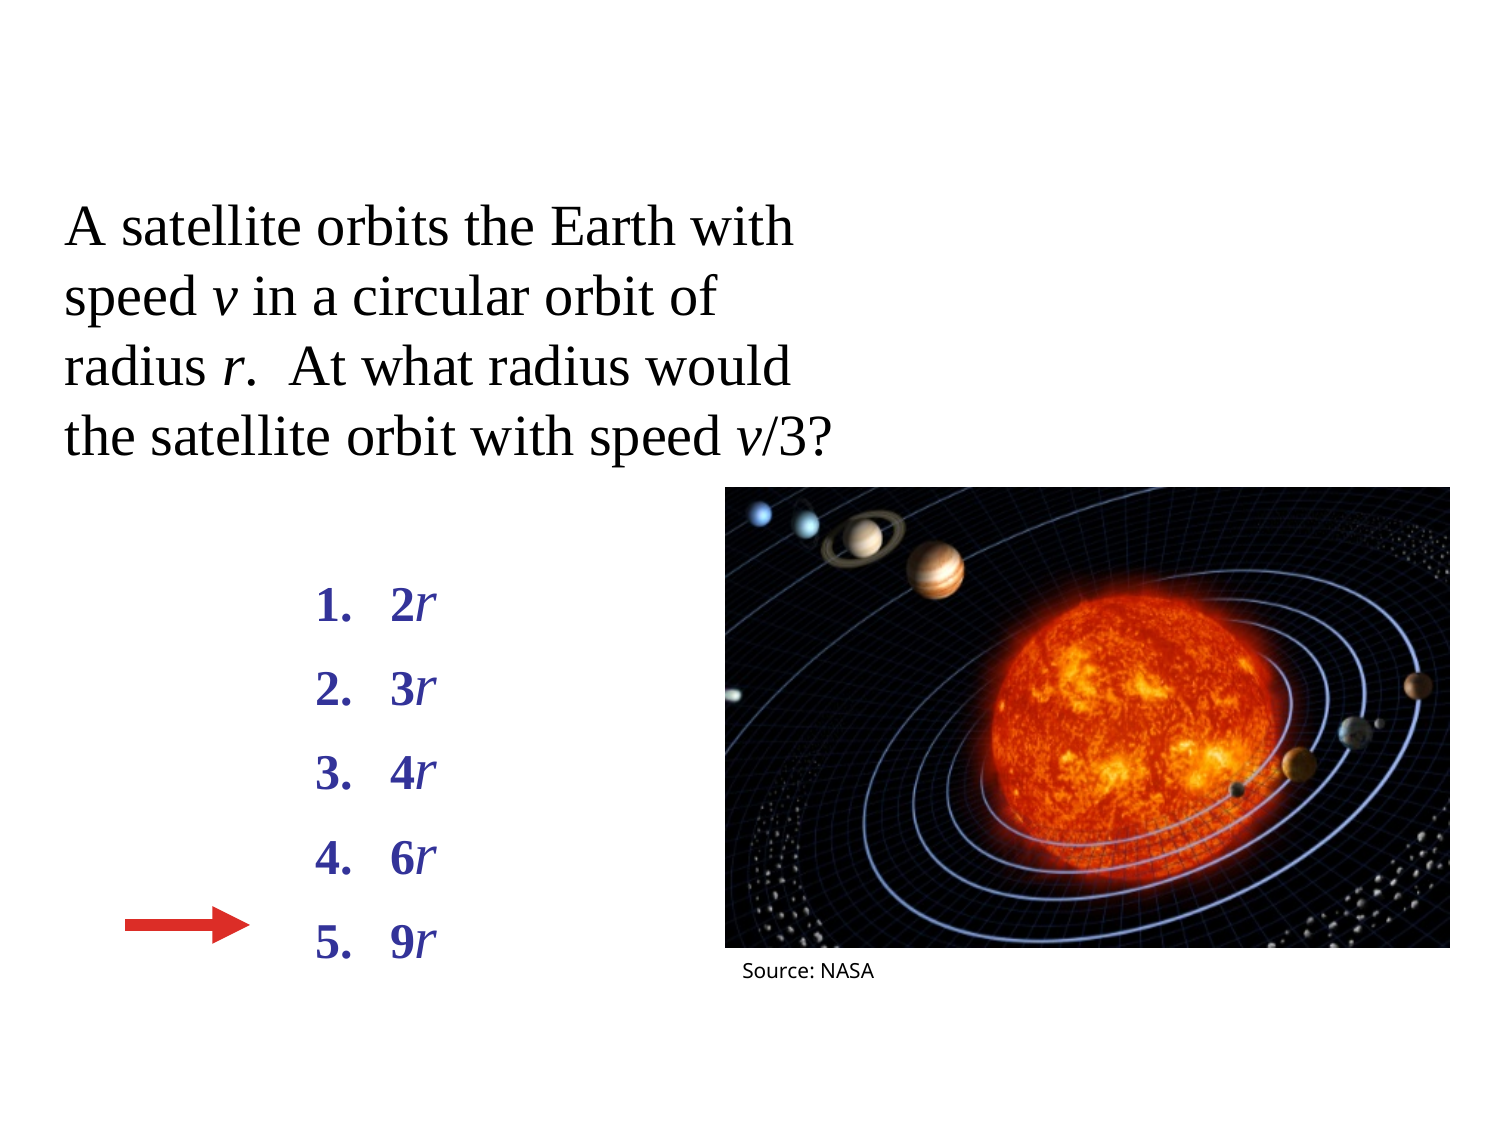

A satellite orbits the Earth with speed v in a circular orbit of radius r. At what radius would the satellite orbit with speed v/3?
2r
3r
4r
6r
9r
Source: NASA